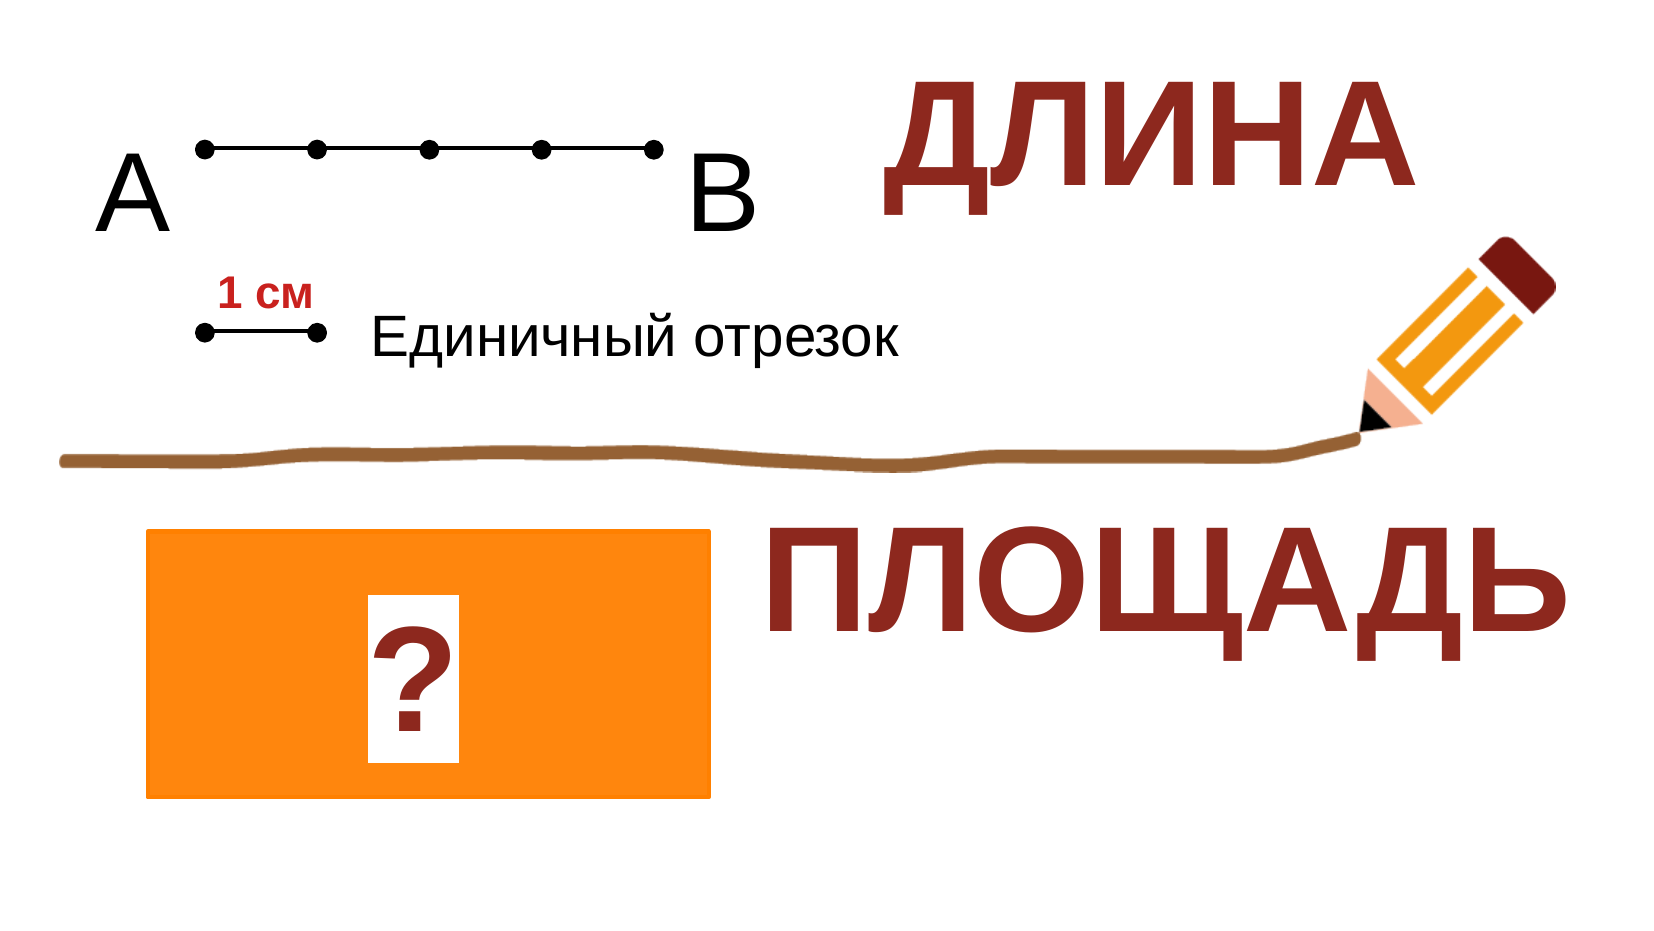

ДЛИНА
В
# А
1 см
Единичный отрезок
ПЛОЩАДЬ
?